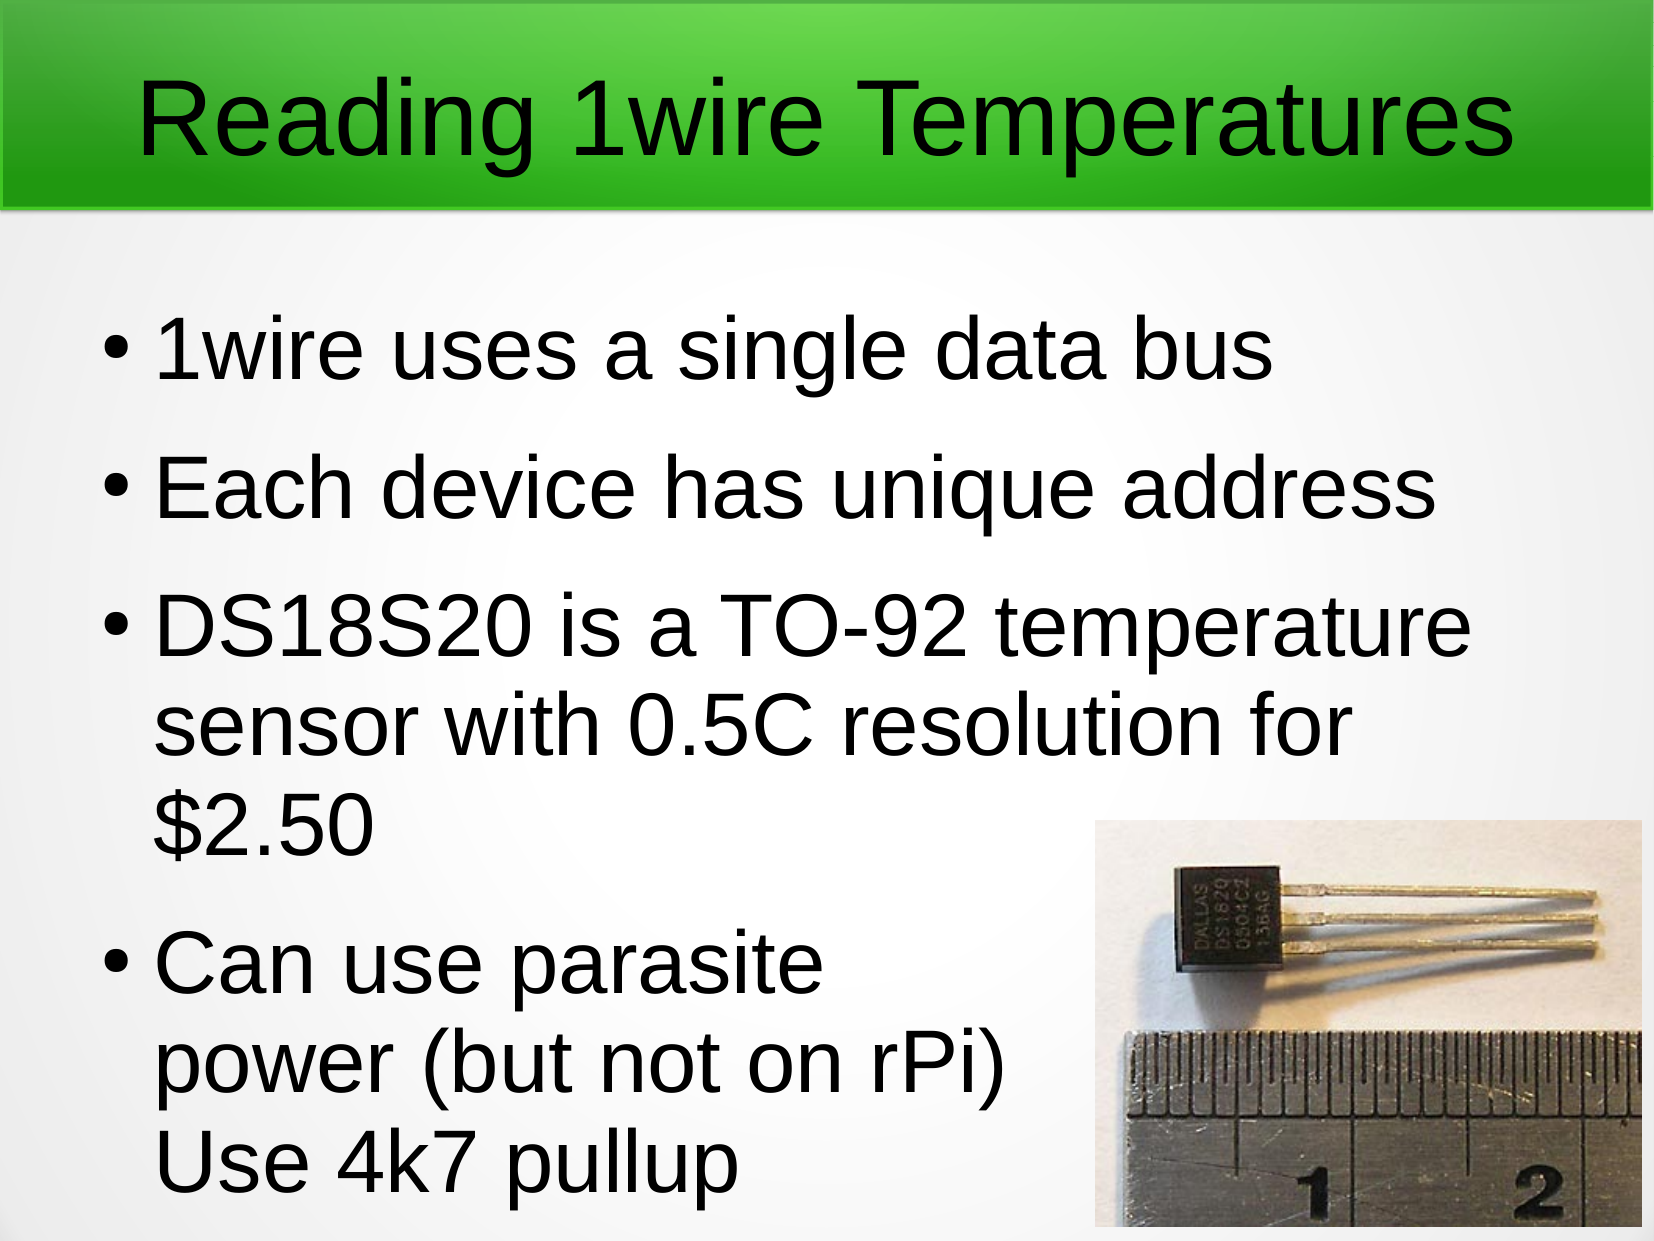

# Reading 1wire Temperatures
1wire uses a single data bus
Each device has unique address
DS18S20 is a TO-92 temperature sensor with 0.5C resolution for $2.50
Can use parasite
power (but not on rPi)
Use 4k7 pullup